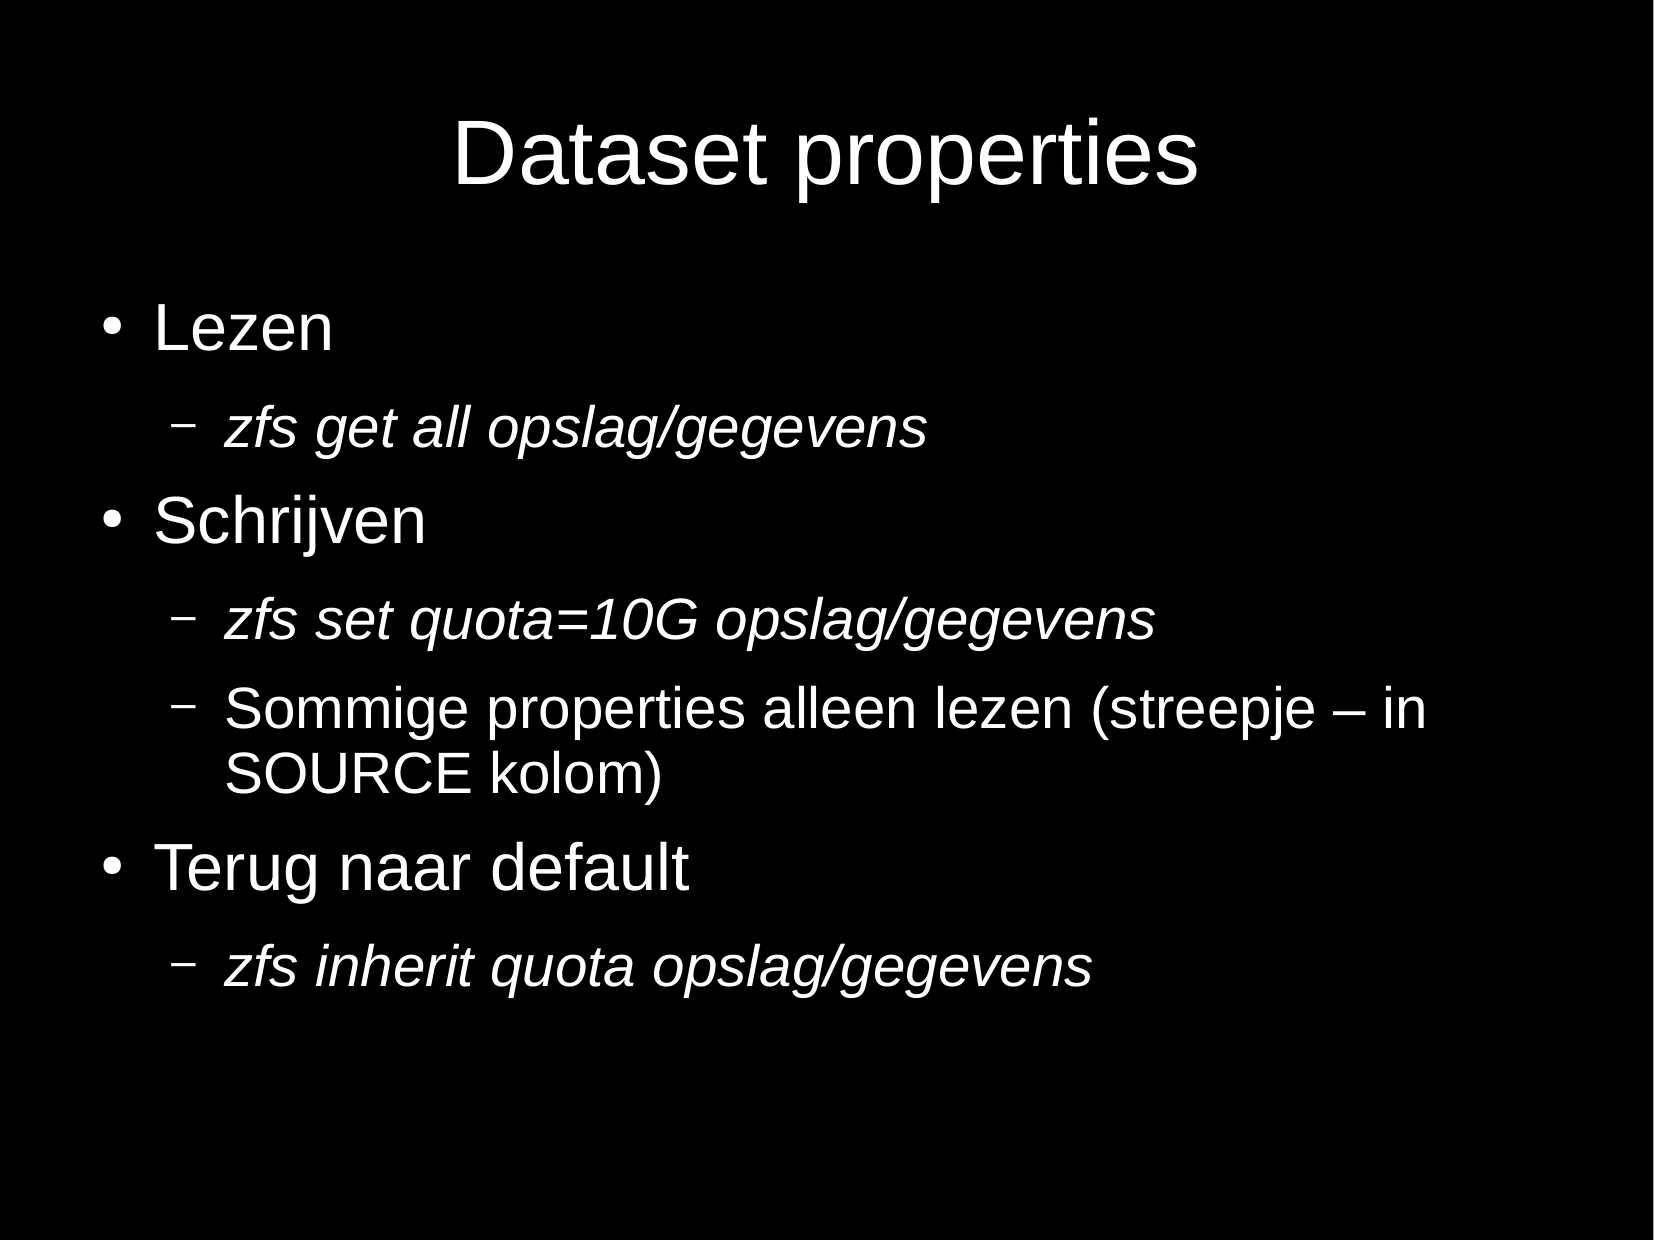

# Dataset properties
Lezen
zfs get all opslag/gegevens
Schrijven
zfs set quota=10G opslag/gegevens
Sommige properties alleen lezen (streepje – in SOURCE kolom)
Terug naar default
zfs inherit quota opslag/gegevens